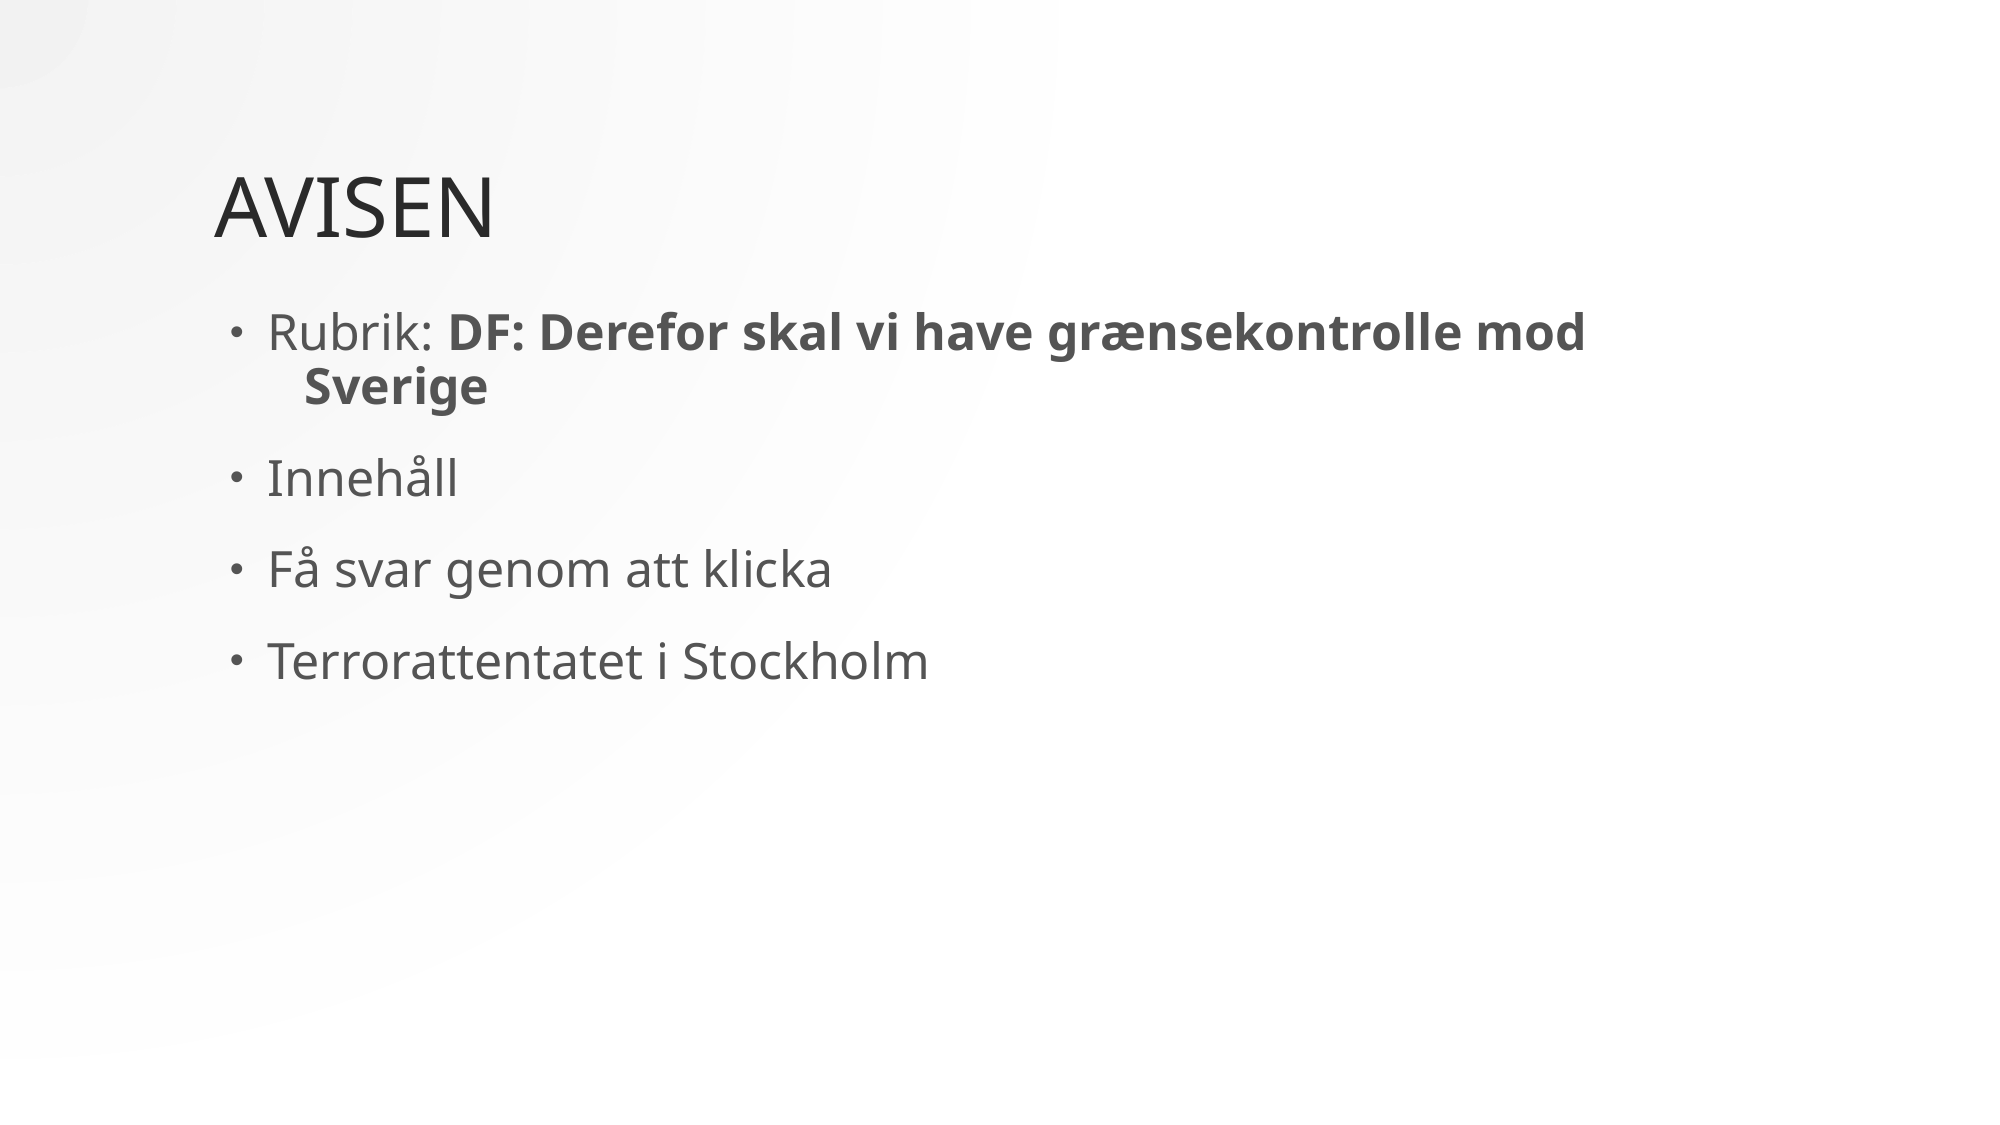

# avisen
Rubrik: DF: Derefor skal vi have grænsekontrolle mod Sverige
Innehåll
Få svar genom att klicka
Terrorattentatet i Stockholm